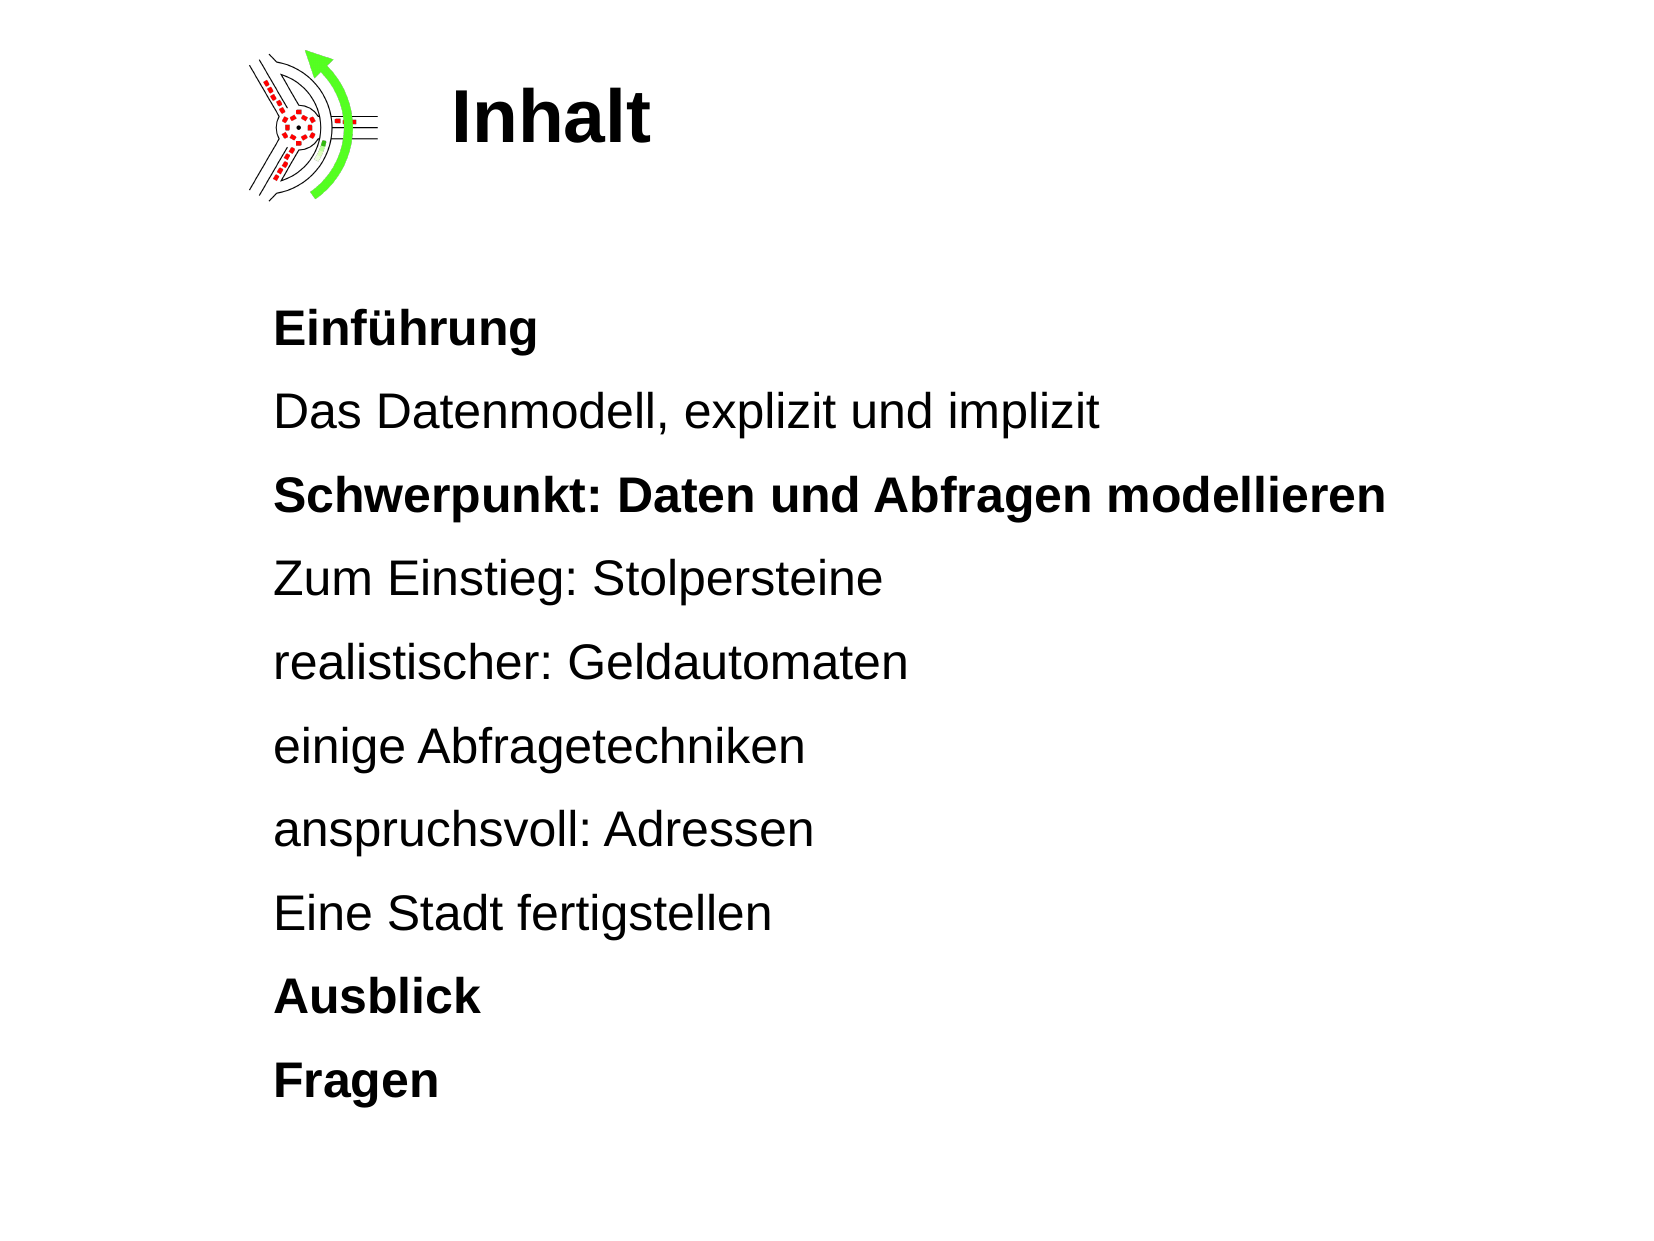

Inhalt
Einführung
Das Datenmodell, explizit und implizit
Schwerpunkt: Daten und Abfragen modellieren
Zum Einstieg: Stolpersteine
realistischer: Geldautomaten
einige Abfragetechniken
anspruchsvoll: Adressen
Eine Stadt fertigstellen
Ausblick
Fragen